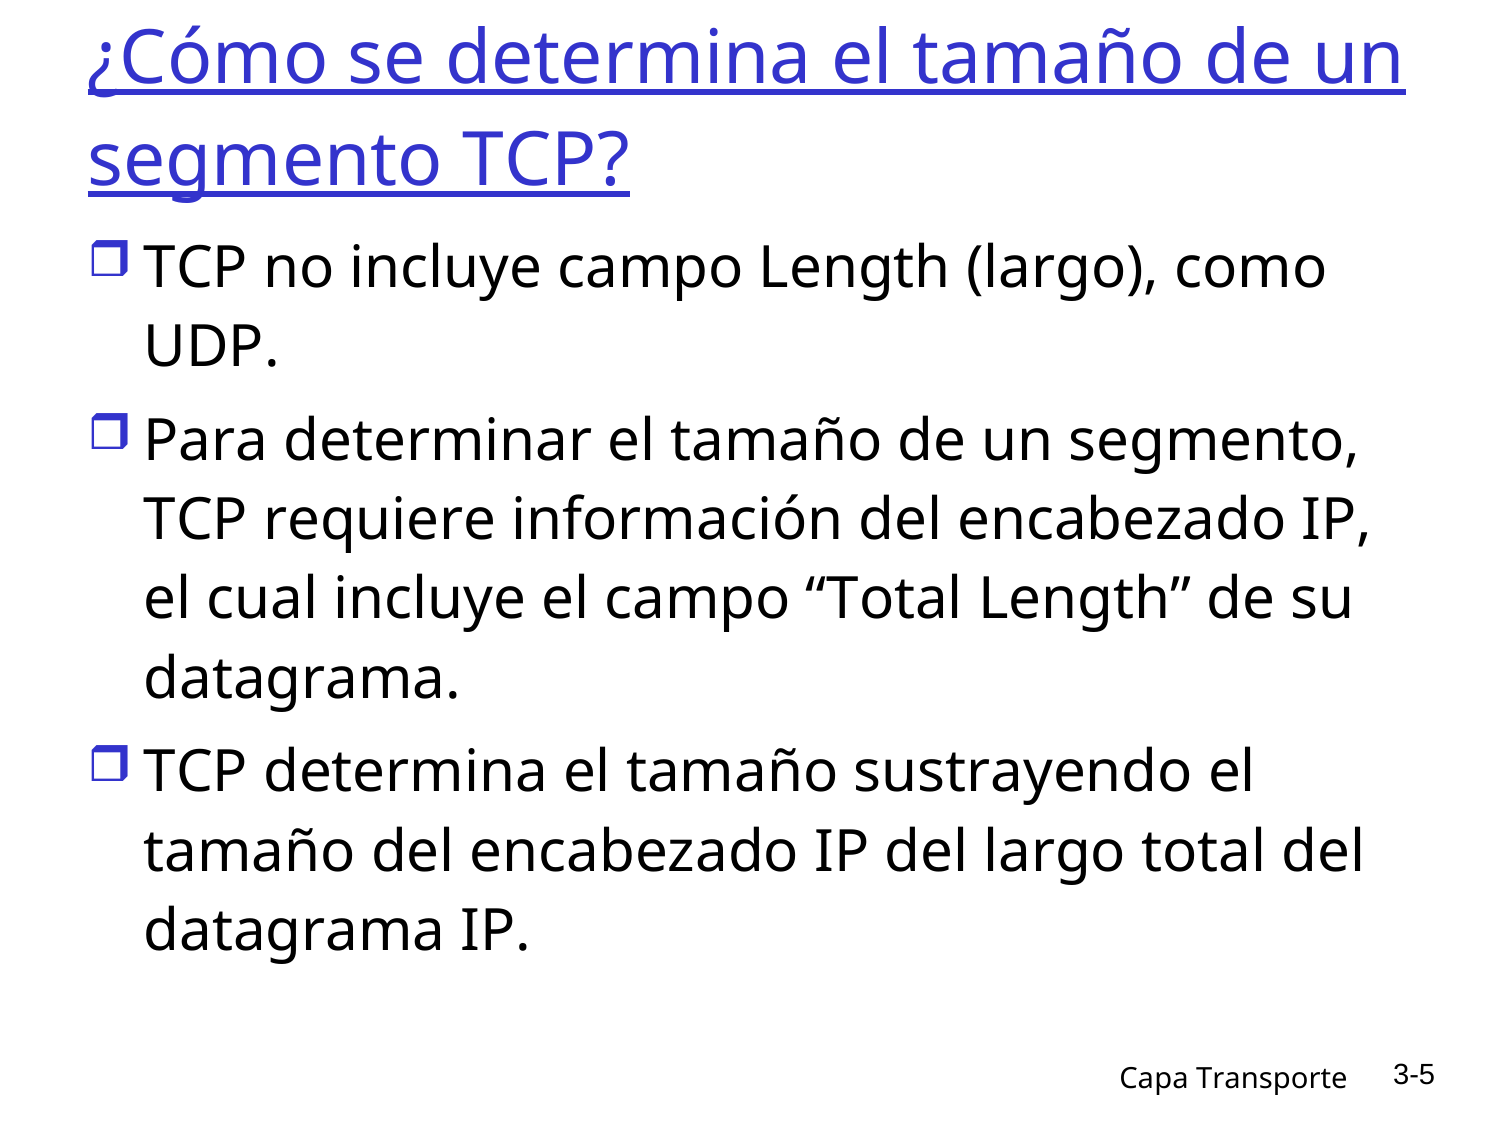

# ¿Cómo se determina el tamaño de un segmento TCP?
TCP no incluye campo Length (largo), como UDP.
Para determinar el tamaño de un segmento, TCP requiere información del encabezado IP, el cual incluye el campo “Total Length” de su datagrama.
TCP determina el tamaño sustrayendo el tamaño del encabezado IP del largo total del datagrama IP.
5